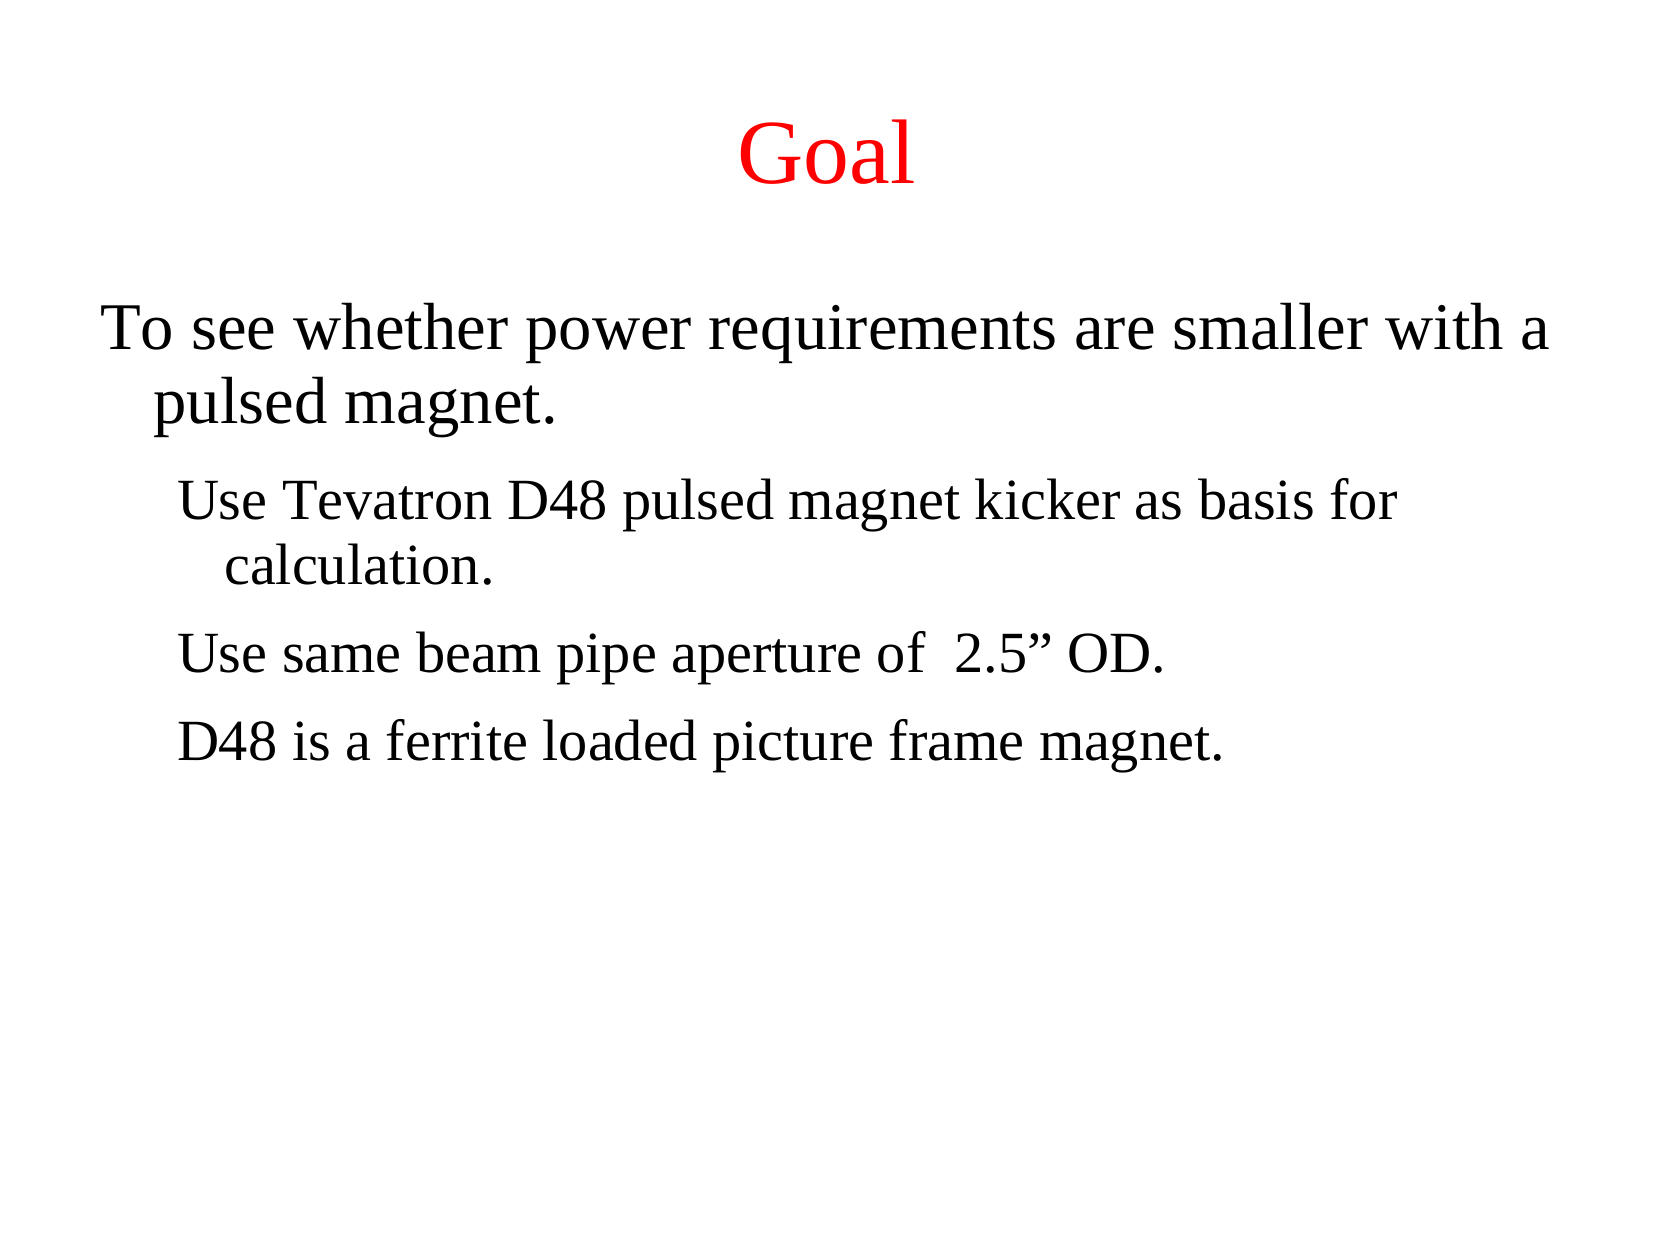

# Goal
To see whether power requirements are smaller with a pulsed magnet.
Use Tevatron D48 pulsed magnet kicker as basis for calculation.
Use same beam pipe aperture of 2.5” OD.
D48 is a ferrite loaded picture frame magnet.